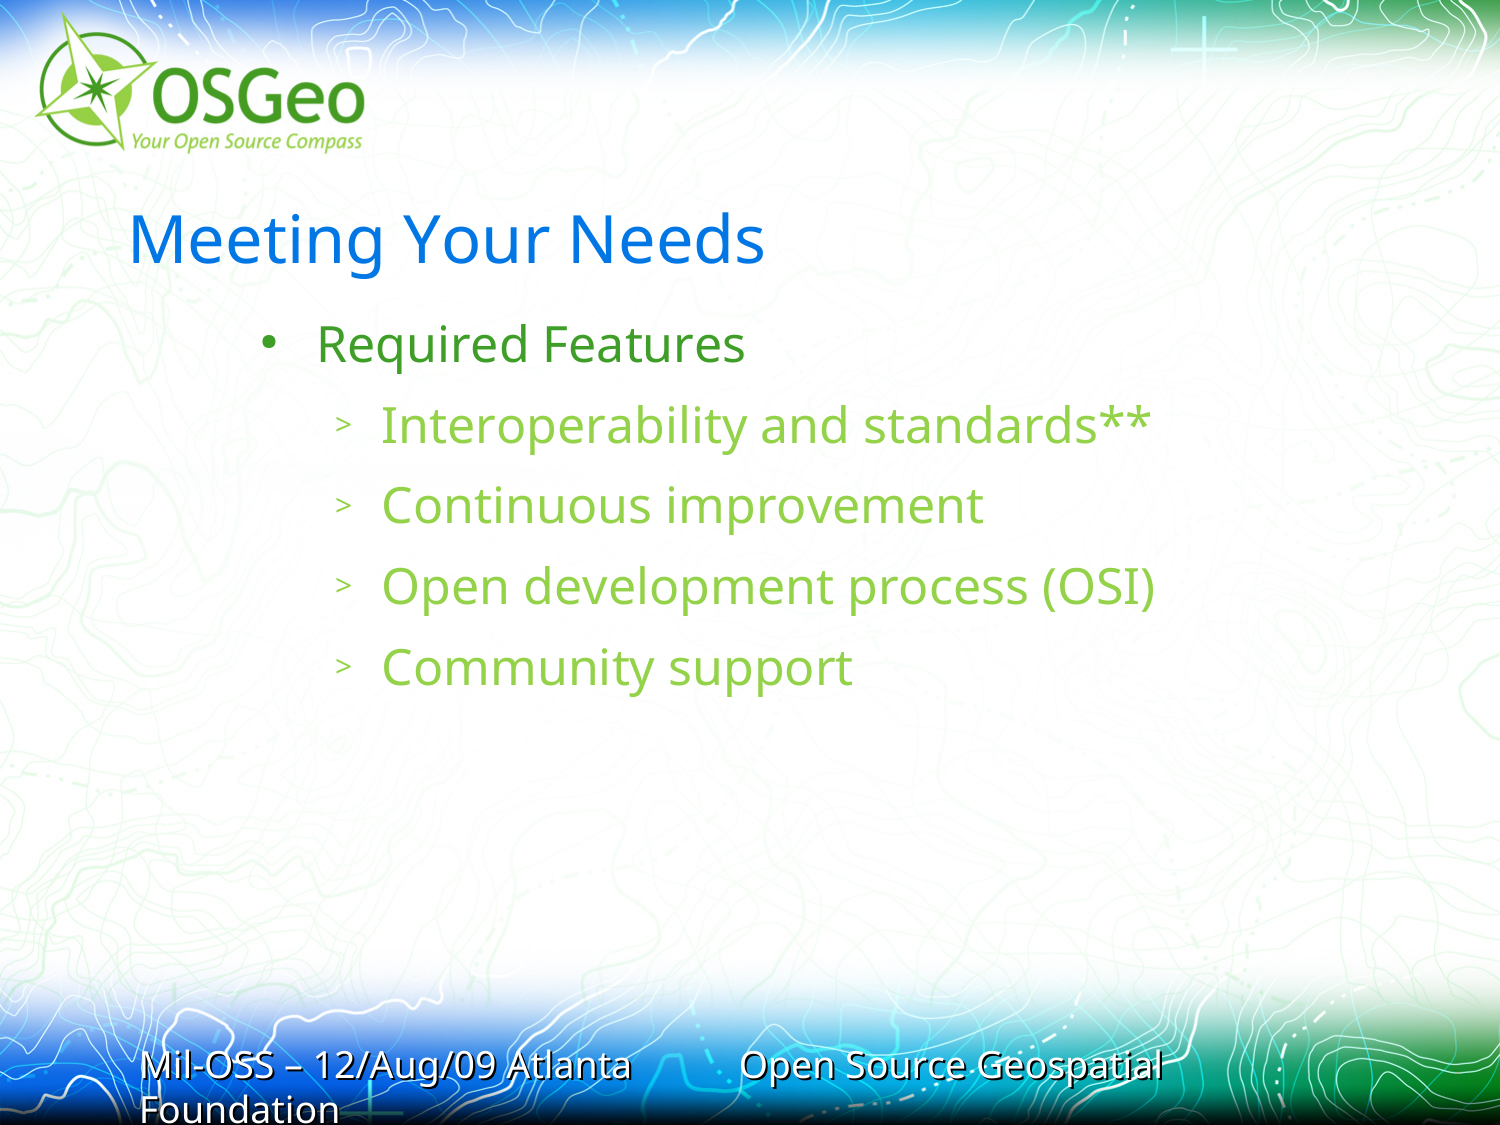

# Meeting Your Needs
Required Features
Interoperability and standards**
Continuous improvement
Open development process (OSI)
Community support